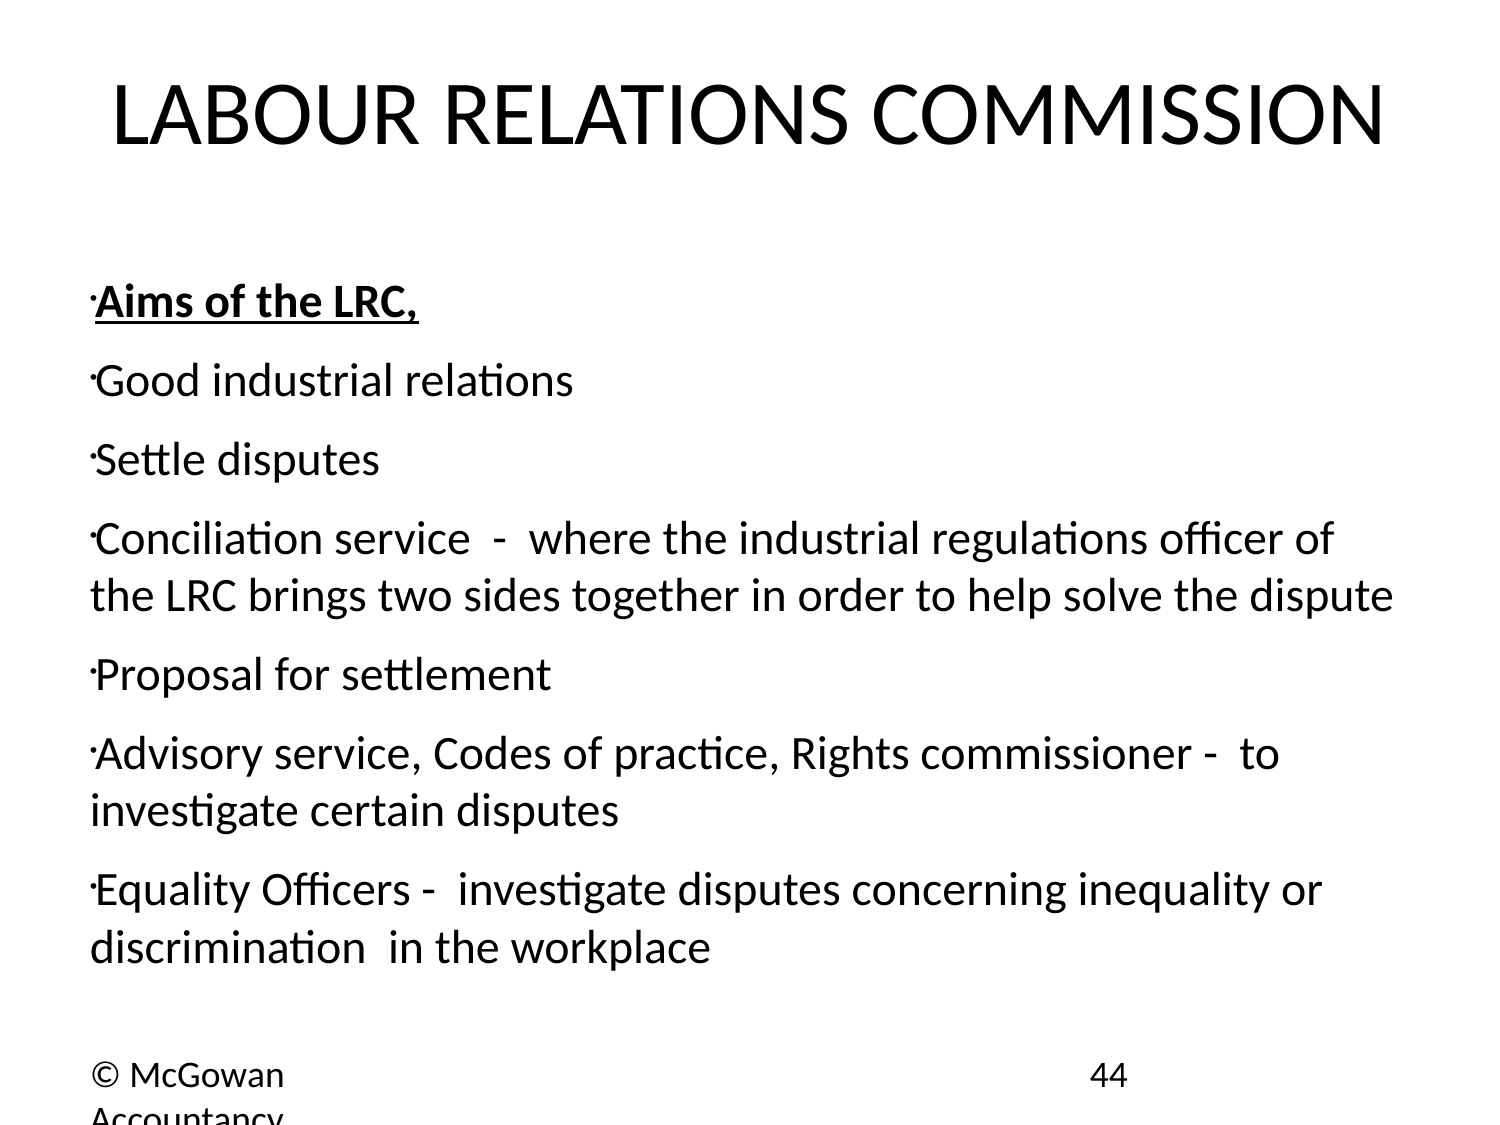

# LABOUR RELATIONS COMMISSION
Aims of the LRC,
Good industrial relations
Settle disputes
Conciliation service - where the industrial regulations officer of the LRC brings two sides together in order to help solve the dispute
Proposal for settlement
Advisory service, Codes of practice, Rights commissioner - to investigate certain disputes
Equality Officers - investigate disputes concerning inequality or discrimination in the workplace
© McGowan Accountancy Services
44